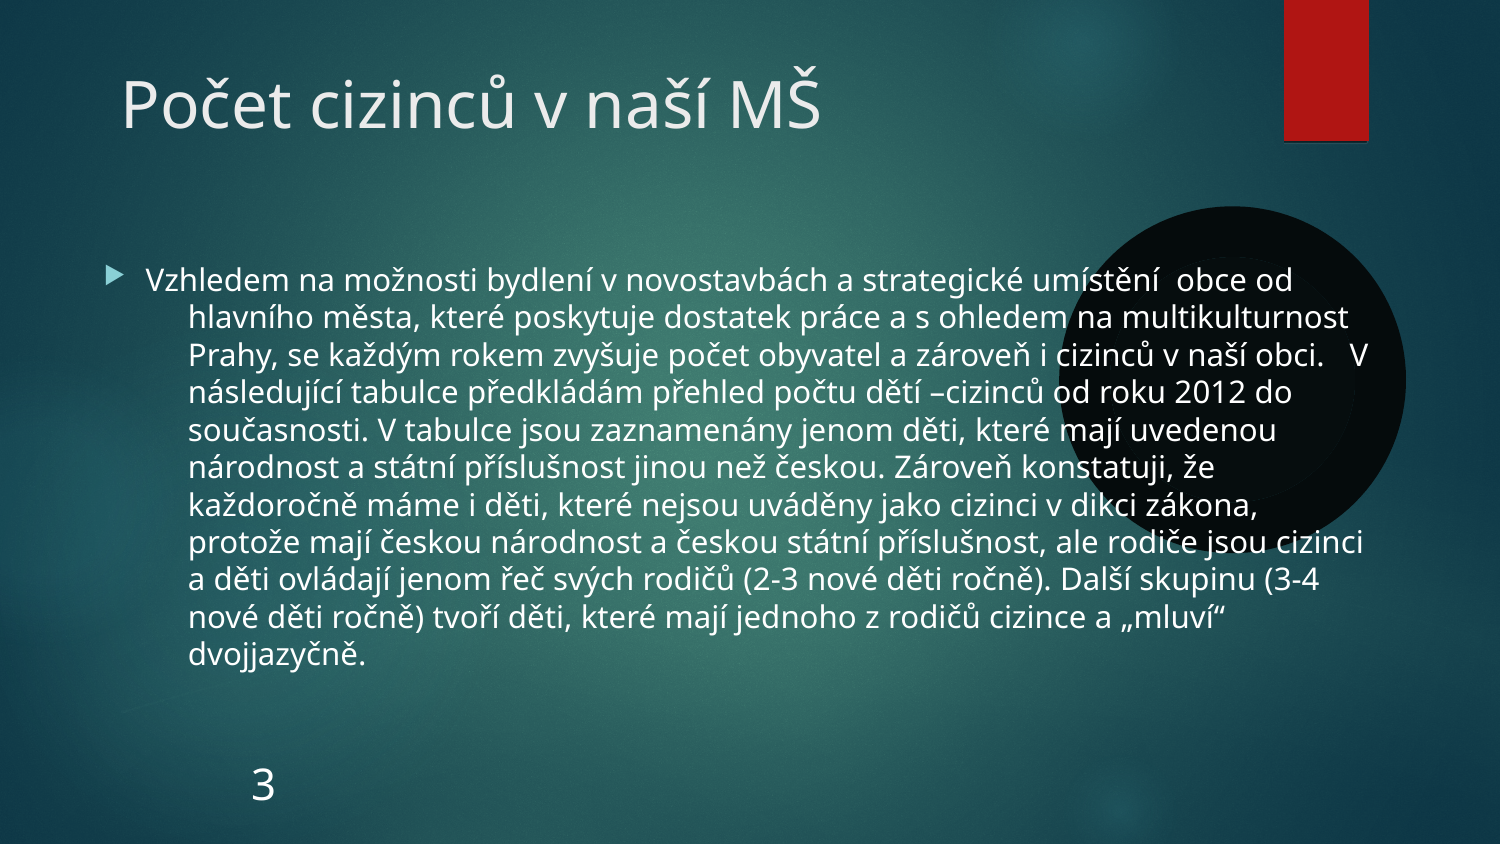

# Počet cizinců v naší MŠ
Vzhledem na možnosti bydlení v novostavbách a strategické umístění obce od hlavního města, které poskytuje dostatek práce a s ohledem na multikulturnost Prahy, se každým rokem zvyšuje počet obyvatel a zároveň i cizinců v naší obci. V následující tabulce předkládám přehled počtu dětí –cizinců od roku 2012 do současnosti. V tabulce jsou zaznamenány jenom děti, které mají uvedenou národnost a státní příslušnost jinou než českou. Zároveň konstatuji, že každoročně máme i děti, které nejsou uváděny jako cizinci v dikci zákona, protože mají českou národnost a českou státní příslušnost, ale rodiče jsou cizinci a děti ovládají jenom řeč svých rodičů (2-3 nové děti ročně). Další skupinu (3-4 nové děti ročně) tvoří děti, které mají jednoho z rodičů cizince a „mluví“ dvojjazyčně.